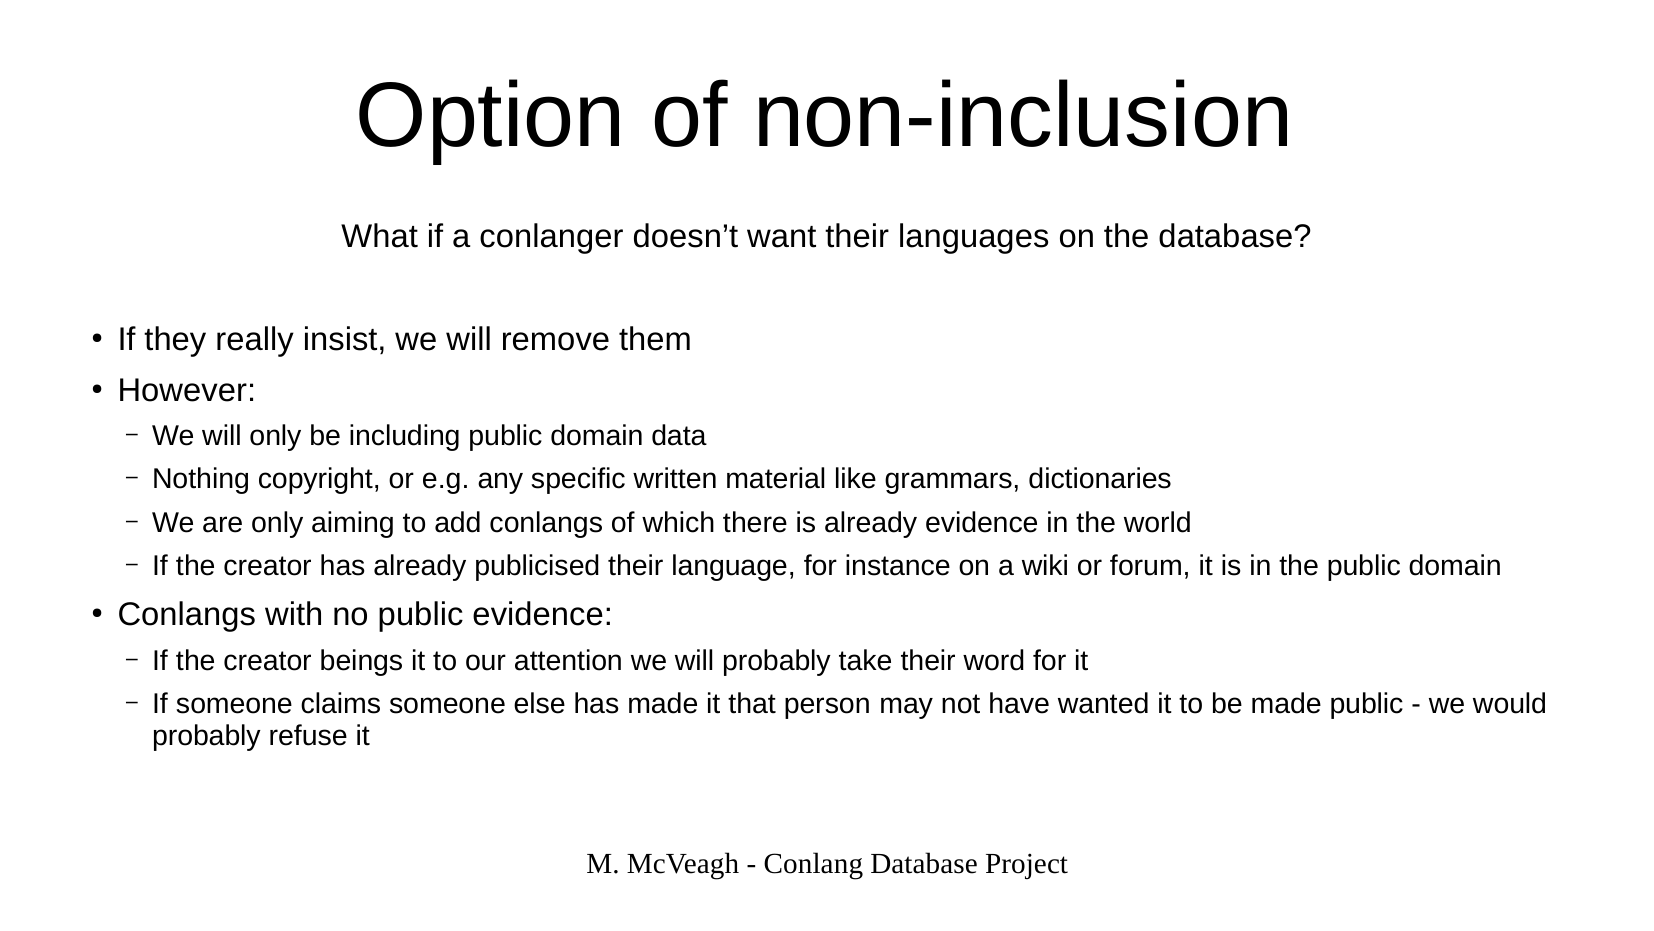

# Option of non-inclusion
What if a conlanger doesn’t want their languages on the database?
If they really insist, we will remove them
However:
We will only be including public domain data
Nothing copyright, or e.g. any specific written material like grammars, dictionaries
We are only aiming to add conlangs of which there is already evidence in the world
If the creator has already publicised their language, for instance on a wiki or forum, it is in the public domain
Conlangs with no public evidence:
If the creator beings it to our attention we will probably take their word for it
If someone claims someone else has made it that person may not have wanted it to be made public - we would probably refuse it
M. McVeagh - Conlang Database Project